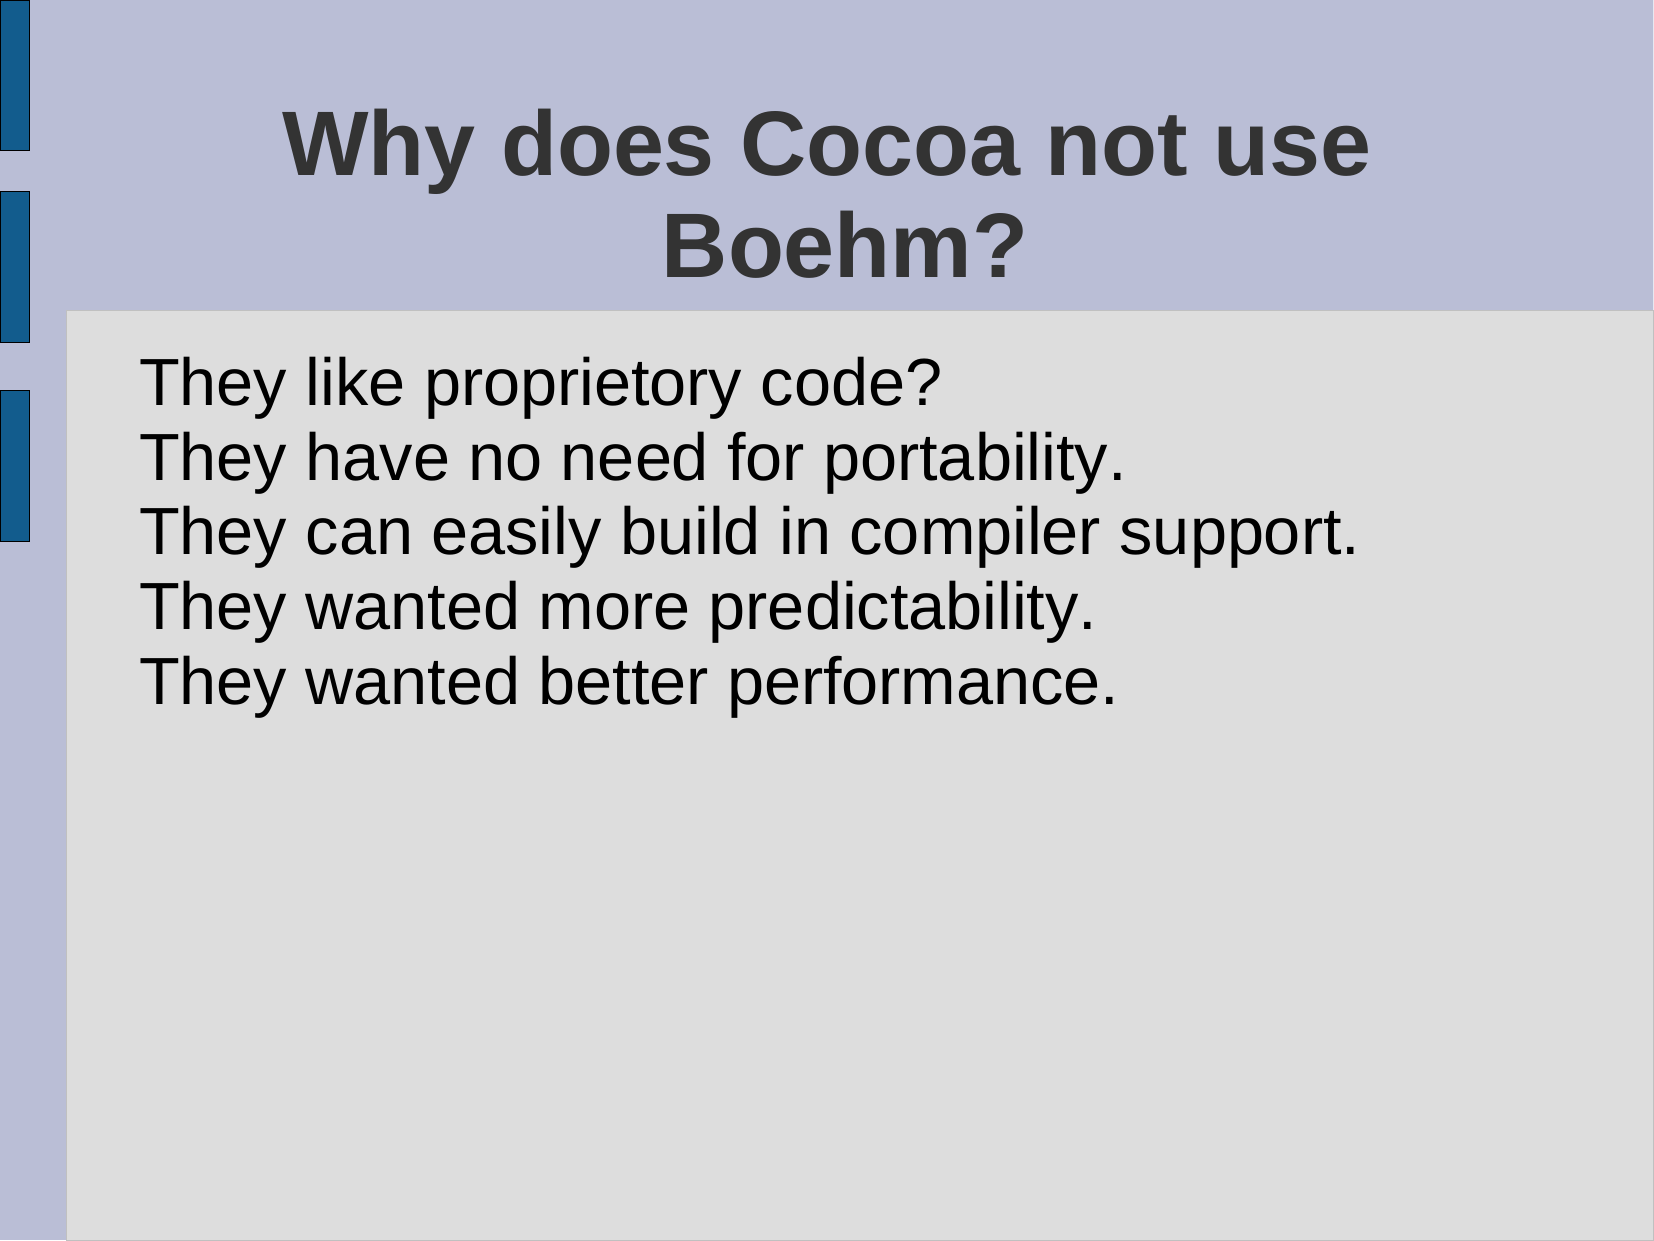

# Why does Cocoa not use Boehm?
They like proprietory code?
They have no need for portability.
They can easily build in compiler support.
They wanted more predictability.
They wanted better performance.